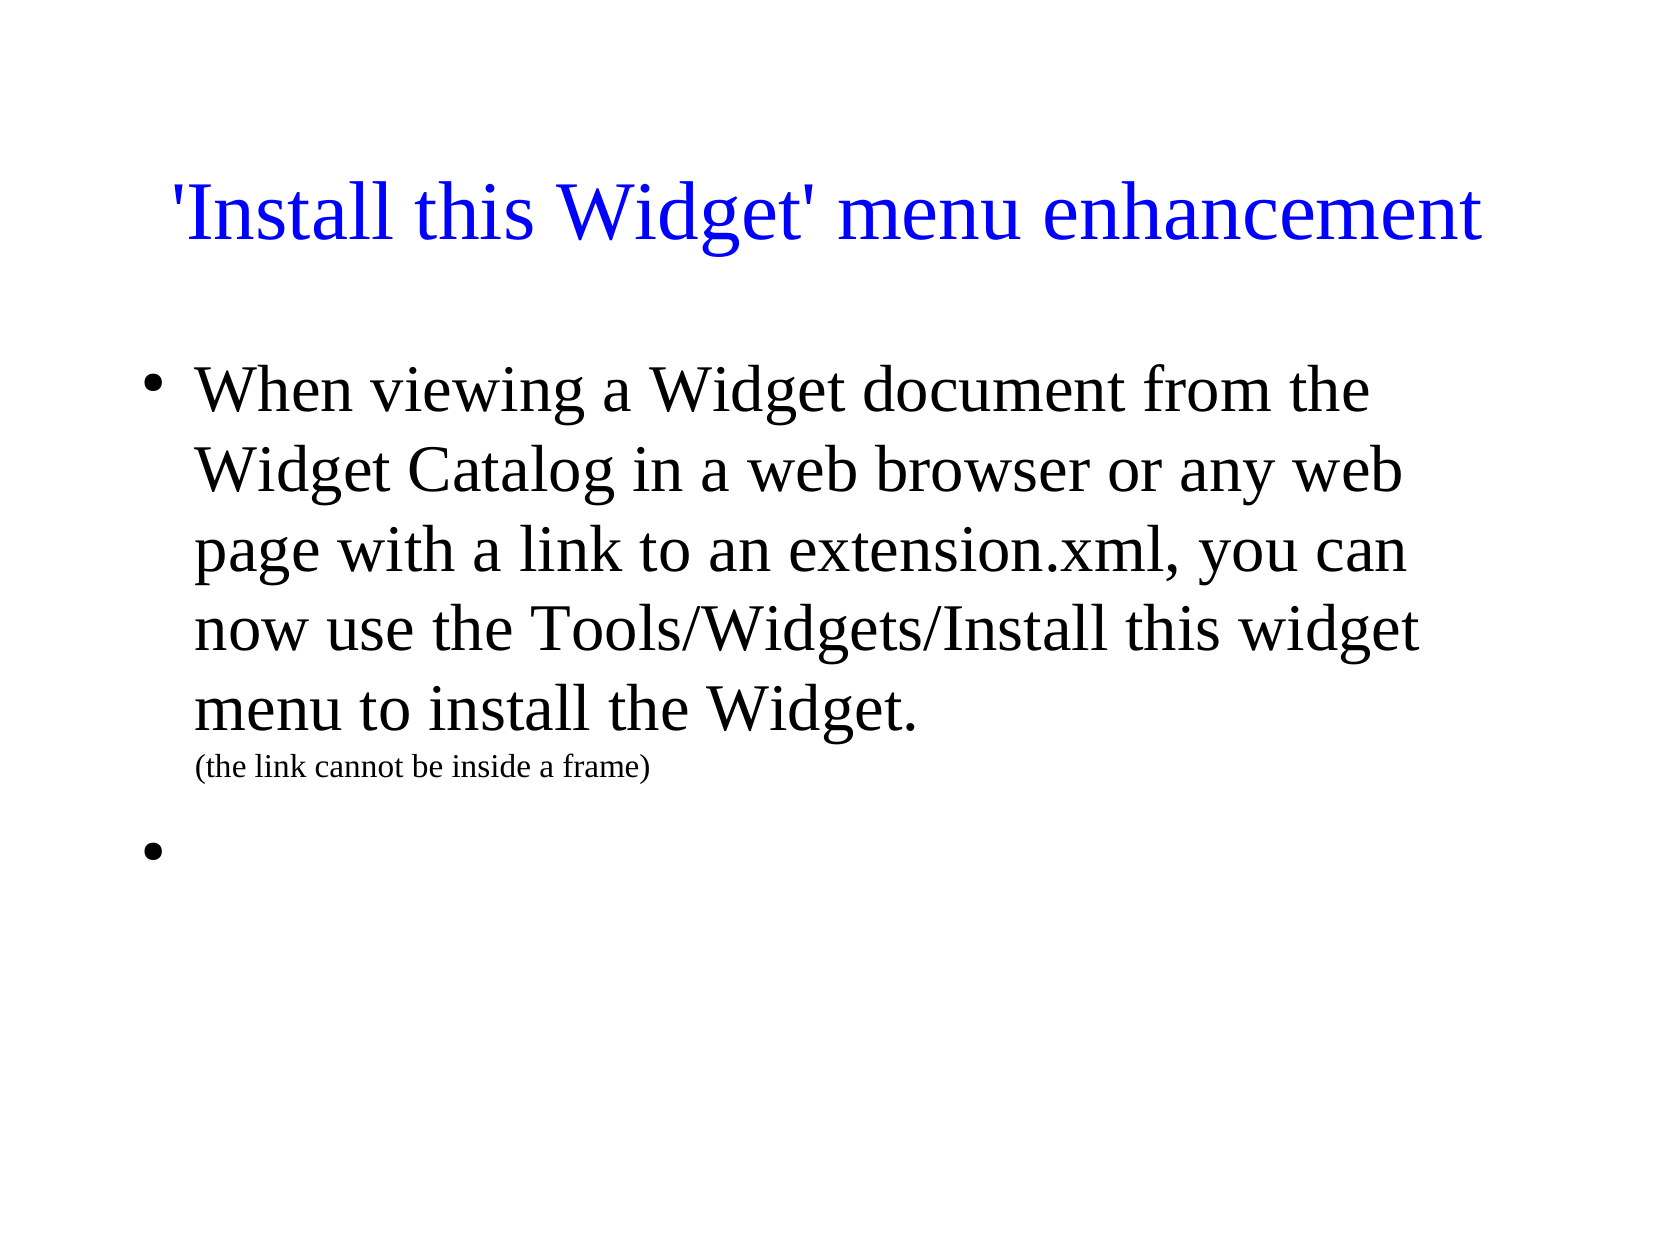

# 'Install this Widget' menu enhancement
When viewing a Widget document from the Widget Catalog in a web browser or any web page with a link to an extension.xml, you can now use the Tools/Widgets/Install this widget menu to install the Widget.
(the link cannot be inside a frame)